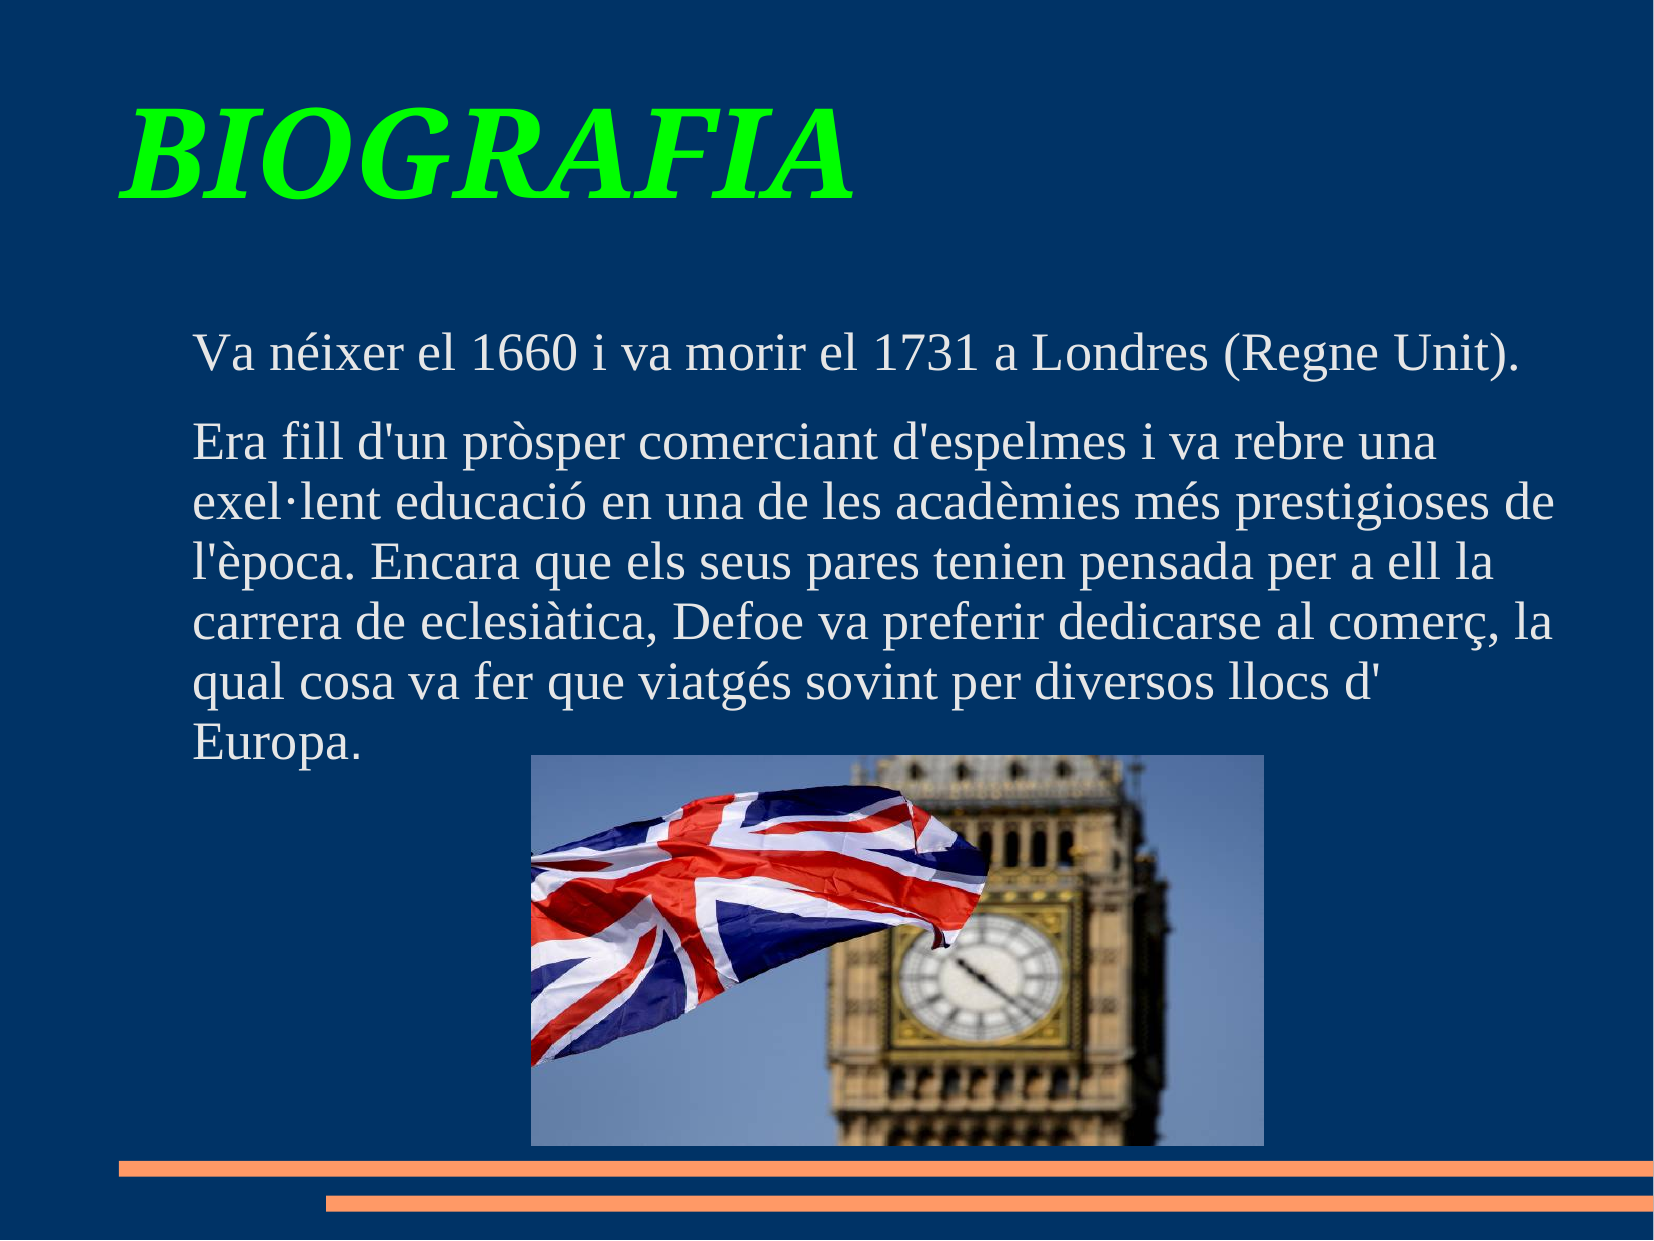

# BIOGRAFIA
Va néixer el 1660 i va morir el 1731 a Londres (Regne Unit).
Era fill d'un pròsper comerciant d'espelmes i va rebre una exel·lent educació en una de les acadèmies més prestigioses de l'època. Encara que els seus pares tenien pensada per a ell la carrera de eclesiàtica, Defoe va preferir dedicarse al comerç, la qual cosa va fer que viatgés sovint per diversos llocs d' Europa.